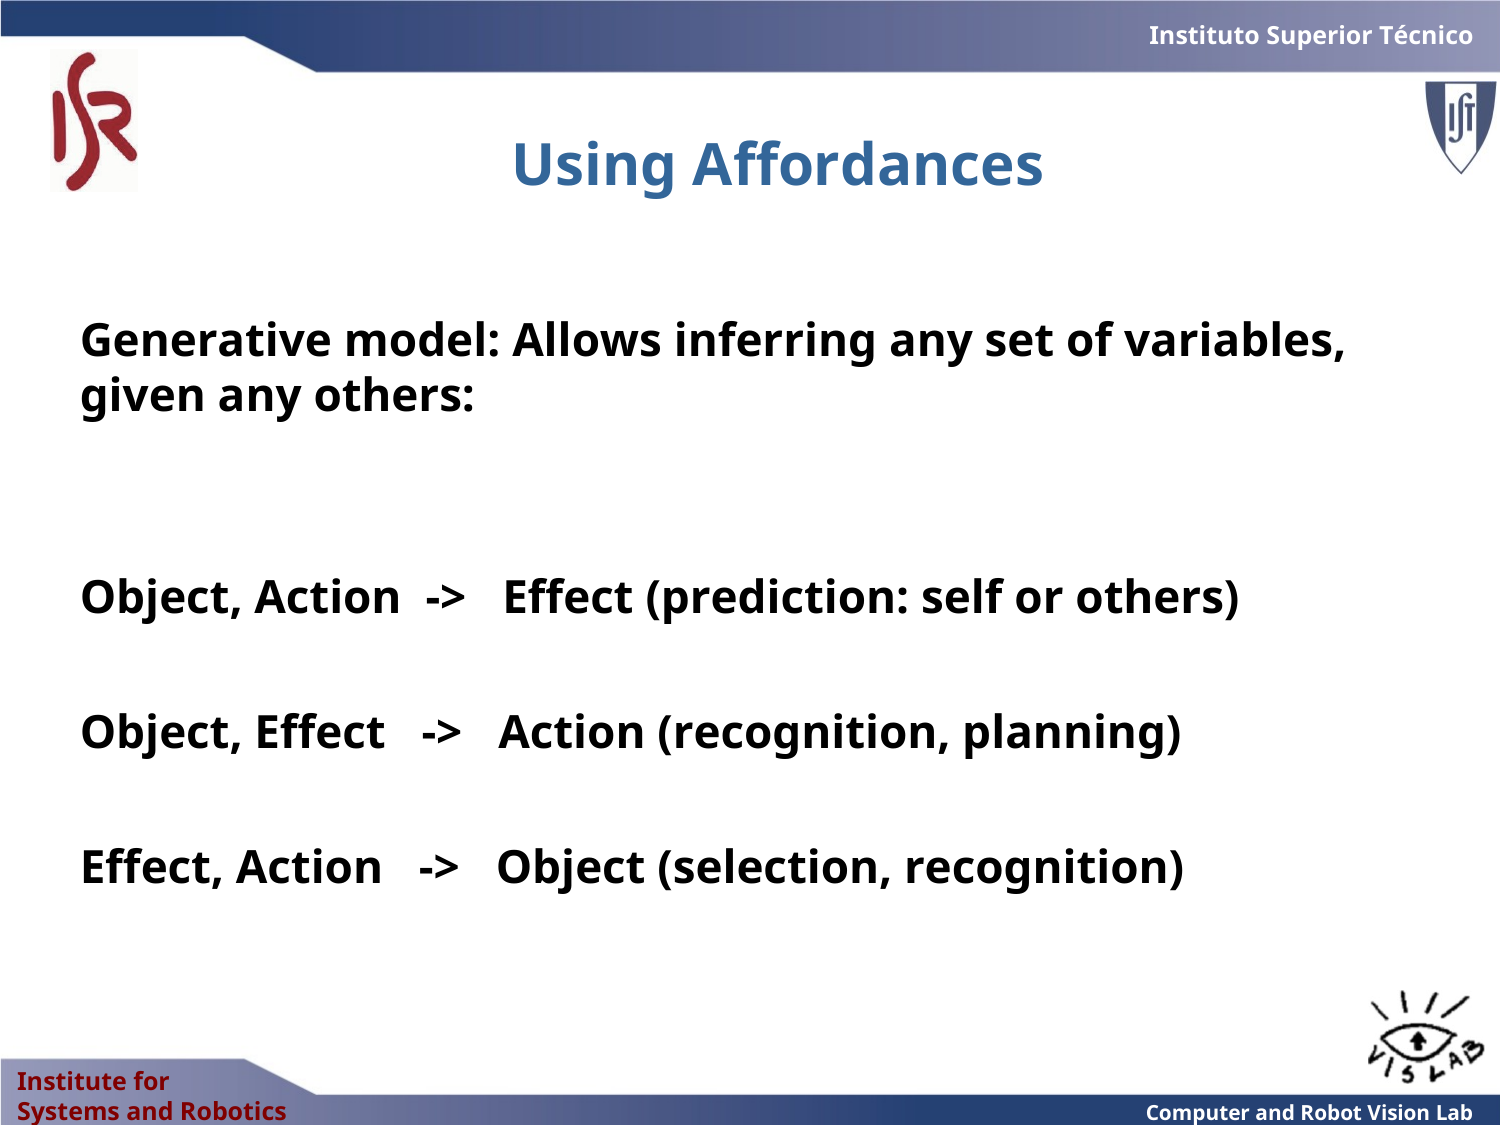

Using Affordances
Generative model: Allows inferring any set of variables, given any others:
Object, Action -> Effect (prediction: self or others)
Object, Effect -> Action (recognition, planning)
Effect, Action -> Object (selection, recognition)